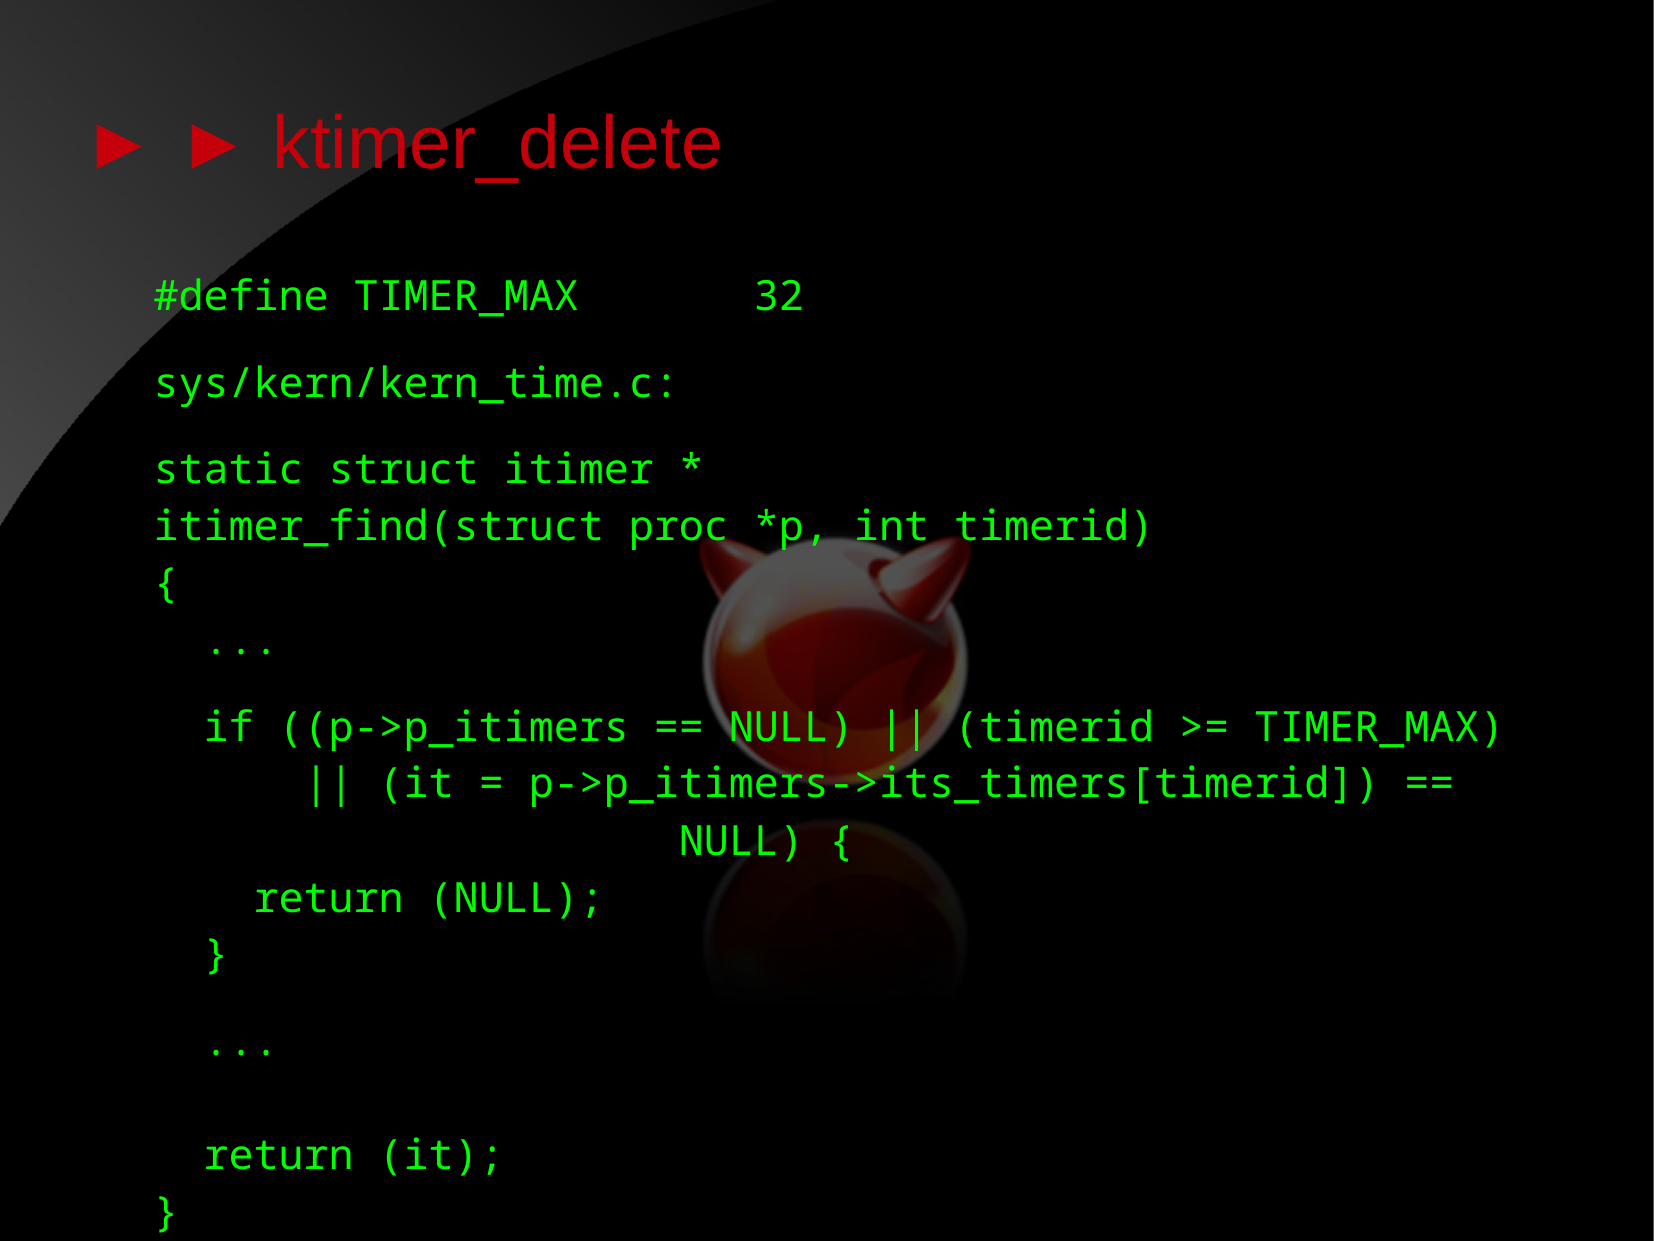

# ► ► ktimer_delete
#define TIMER_MAX 32
sys/kern/kern_time.c:
static struct itimer *
itimer_find(struct proc *p, int timerid)
{
 ...
 if ((p->p_itimers == NULL) || (timerid >= TIMER_MAX)
 || (it = p->p_itimers->its_timers[timerid]) ==
 NULL) {
 return (NULL);
 }
 ...
 return (it);
}
Reachable via a call to ktimer_delete() with user-supplied timerid.